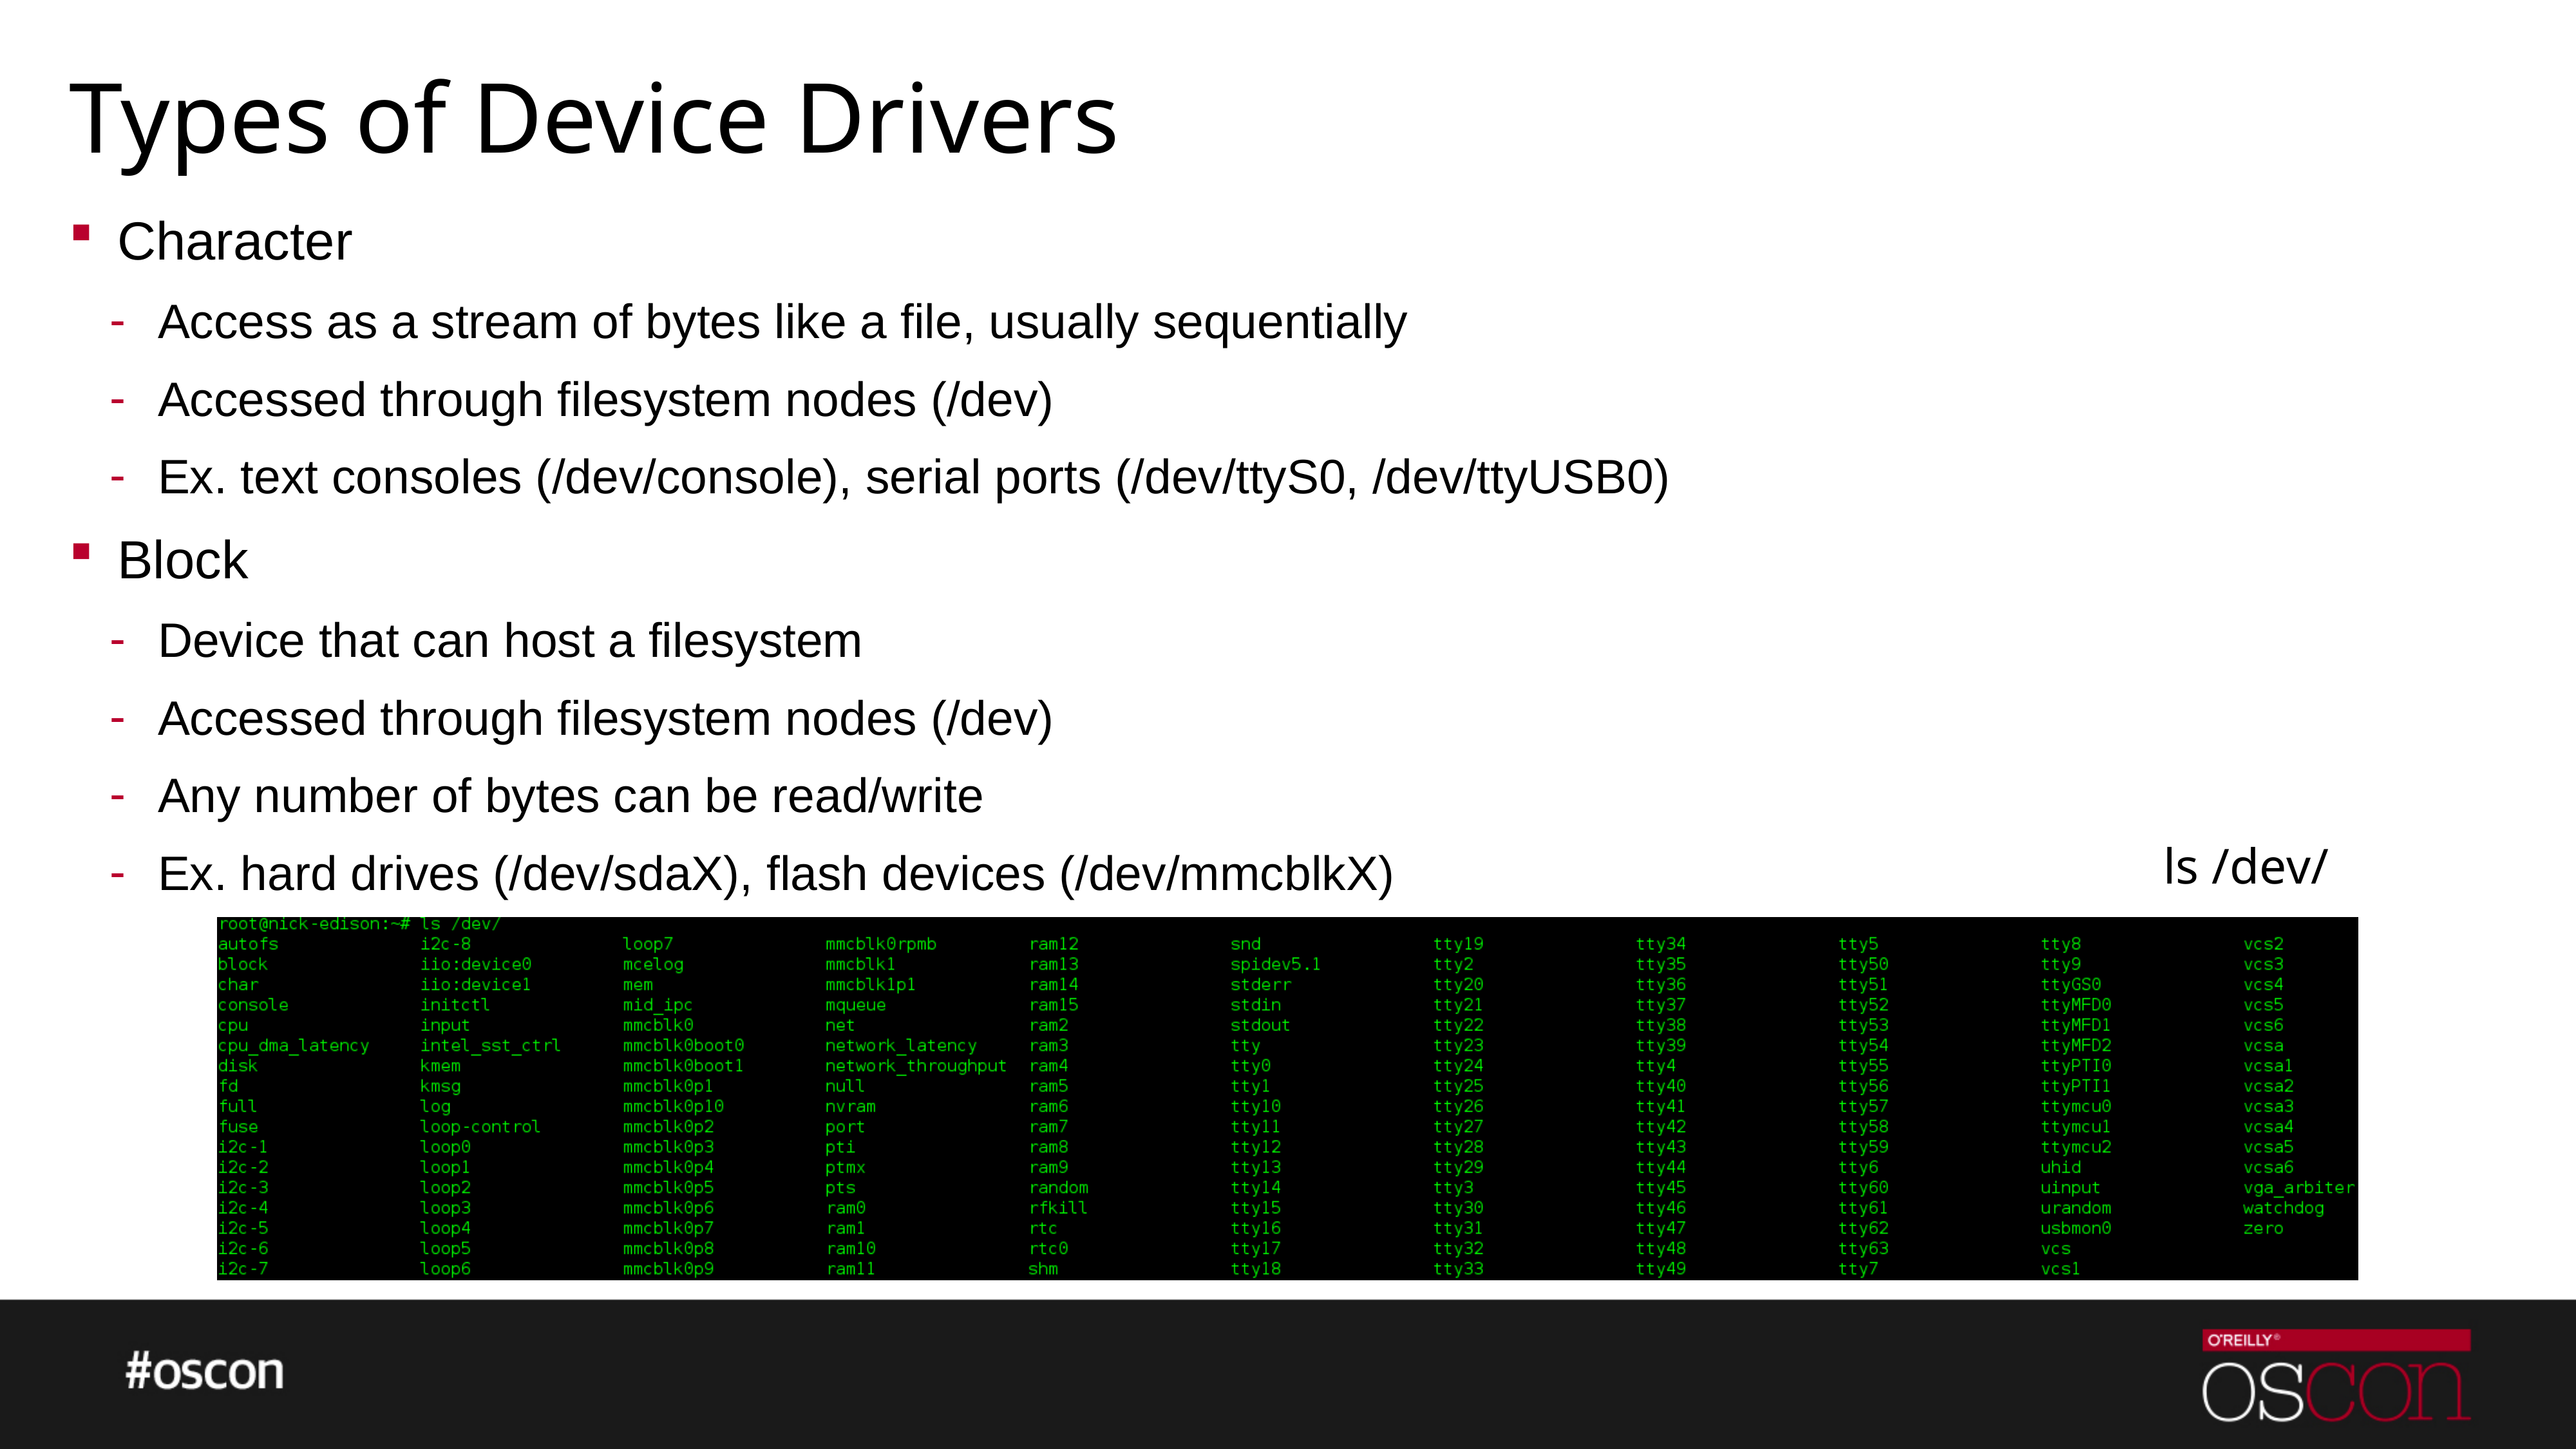

# Types of Device Drivers
Character
Access as a stream of bytes like a file, usually sequentially
Accessed through filesystem nodes (/dev)
Ex. text consoles (/dev/console), serial ports (/dev/ttyS0, /dev/ttyUSB0)
Block
Device that can host a filesystem
Accessed through filesystem nodes (/dev)
Any number of bytes can be read/write
Ex. hard drives (/dev/sdaX), flash devices (/dev/mmcblkX)
ls /dev/